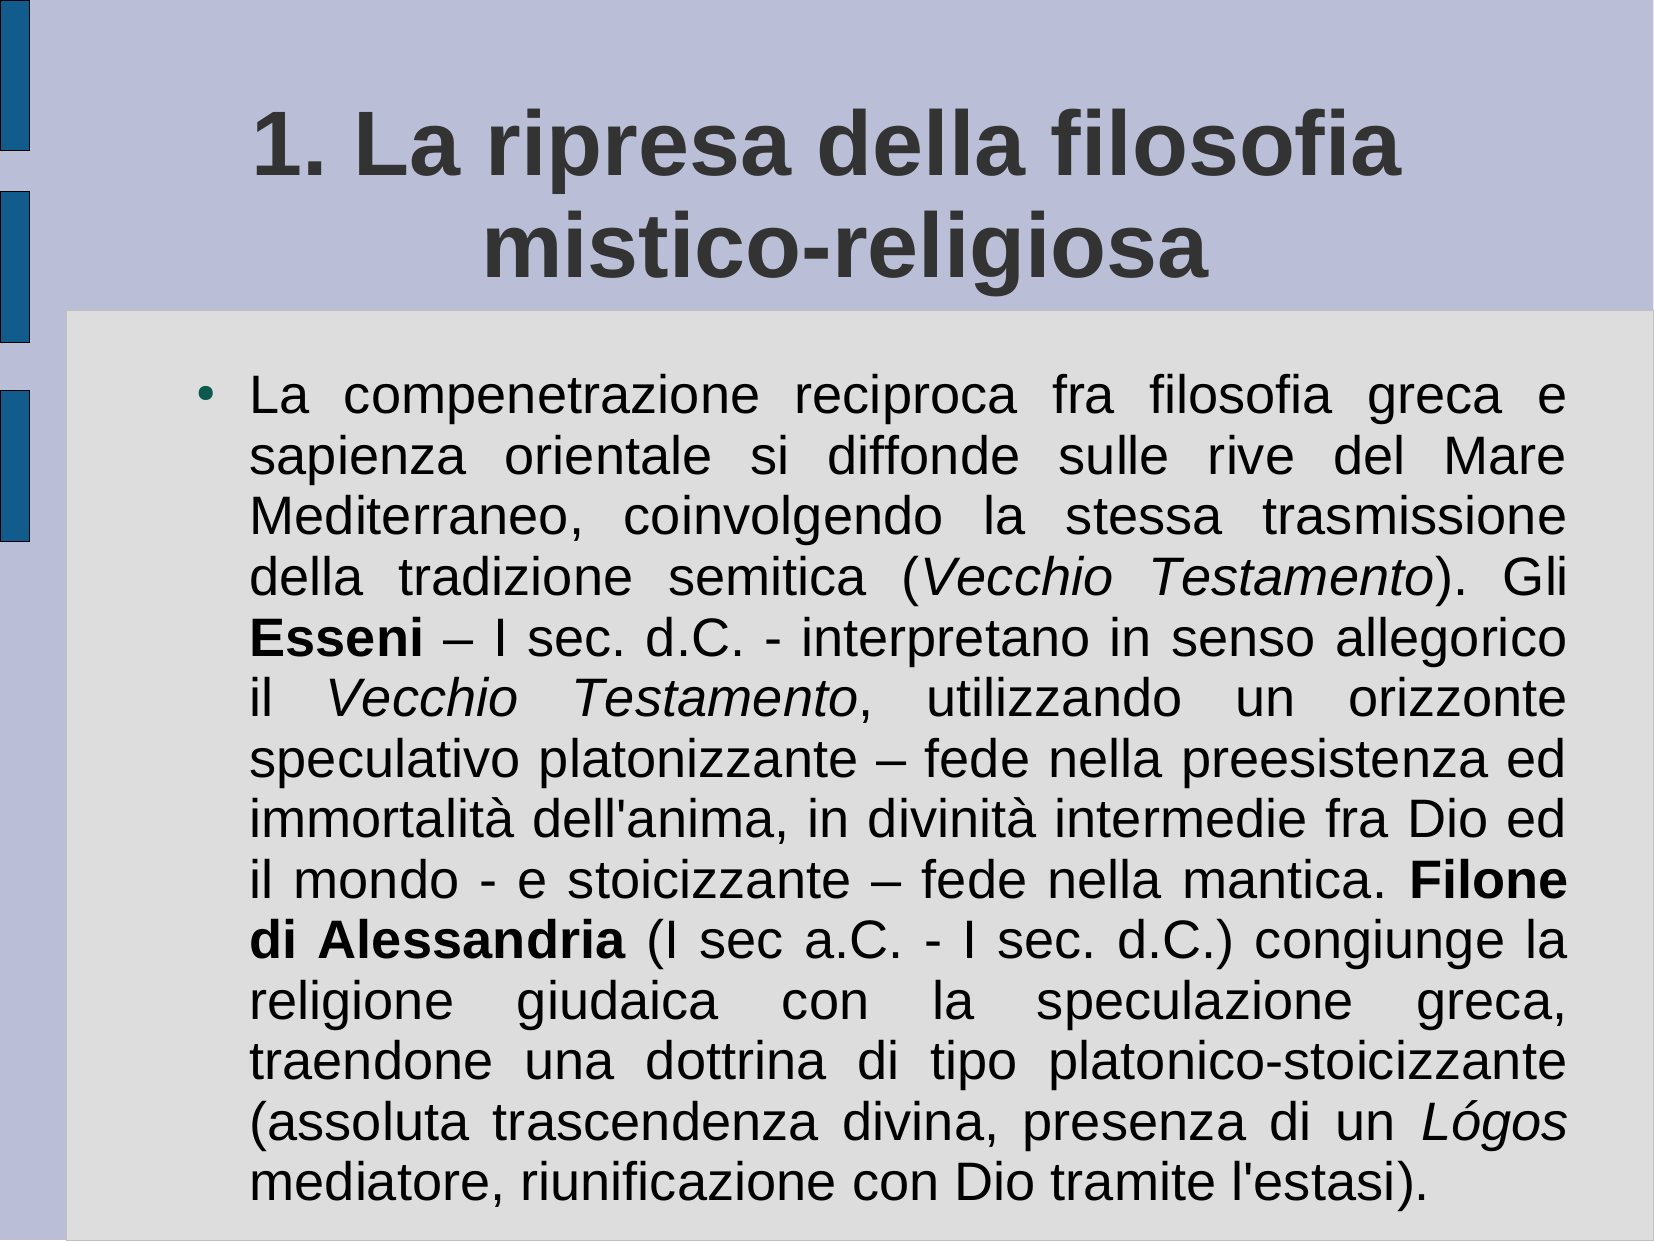

# 1. La ripresa della filosofia mistico-religiosa
La compenetrazione reciproca fra filosofia greca e sapienza orientale si diffonde sulle rive del Mare Mediterraneo, coinvolgendo la stessa trasmissione della tradizione semitica (Vecchio Testamento). Gli Esseni – I sec. d.C. - interpretano in senso allegorico il Vecchio Testamento, utilizzando un orizzonte speculativo platonizzante – fede nella preesistenza ed immortalità dell'anima, in divinità intermedie fra Dio ed il mondo - e stoicizzante – fede nella mantica. Filone di Alessandria (I sec a.C. - I sec. d.C.) congiunge la religione giudaica con la speculazione greca, traendone una dottrina di tipo platonico-stoicizzante (assoluta trascendenza divina, presenza di un Lógos mediatore, riunificazione con Dio tramite l'estasi).